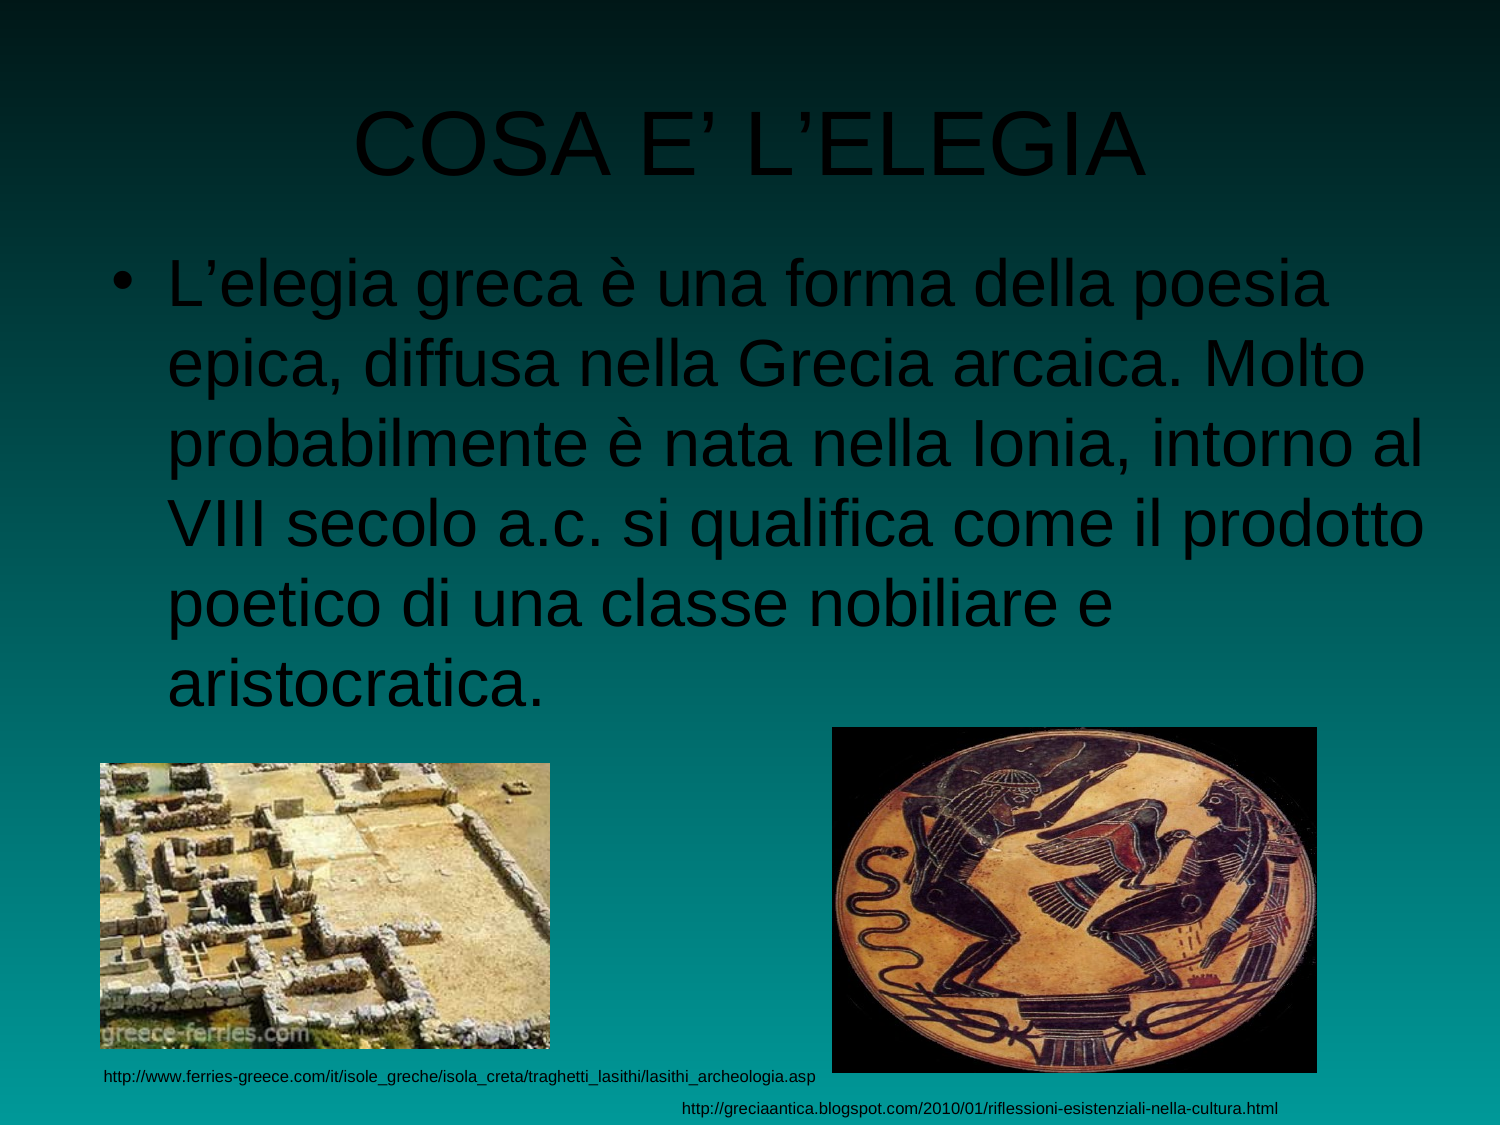

# COSA E’ L’ELEGIA
L’elegia greca è una forma della poesia epica, diffusa nella Grecia arcaica. Molto probabilmente è nata nella Ionia, intorno al VIII secolo a.c. si qualifica come il prodotto poetico di una classe nobiliare e aristocratica.
http://www.ferries-greece.com/it/isole_greche/isola_creta/traghetti_lasithi/lasithi_archeologia.asp
http://greciaantica.blogspot.com/2010/01/riflessioni-esistenziali-nella-cultura.html